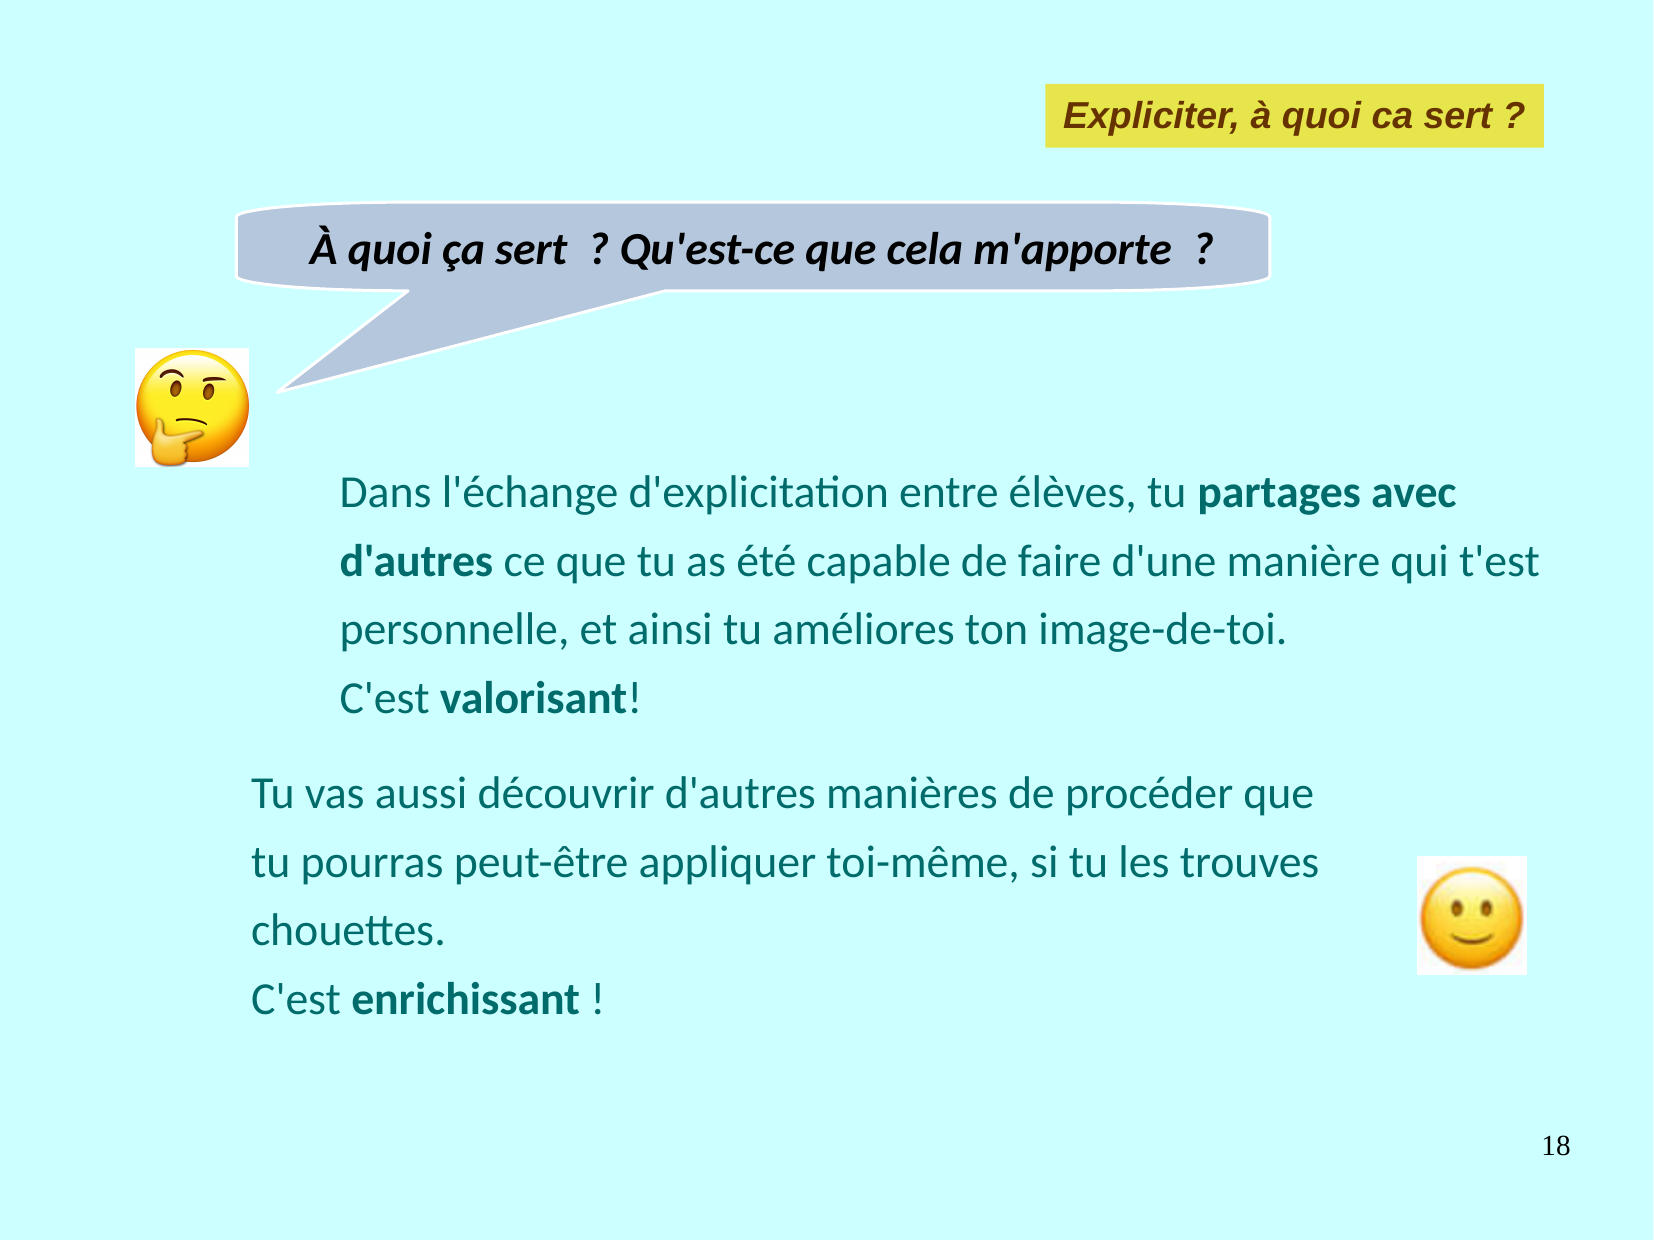

Expliciter, à quoi ca sert ?
À quoi ça sert  ? Qu'est-ce que cela m'apporte  ?
Dans l'échange d'explicitation entre élèves, tu partages avec d'autres ce que tu as été capable de faire d'une manière qui t'est personnelle, et ainsi tu améliores ton image-de-toi.
C'est valorisant!
Tu vas aussi découvrir d'autres manières de procéder que tu pourras peut-être appliquer toi-même, si tu les trouves chouettes.
C'est enrichissant !
18